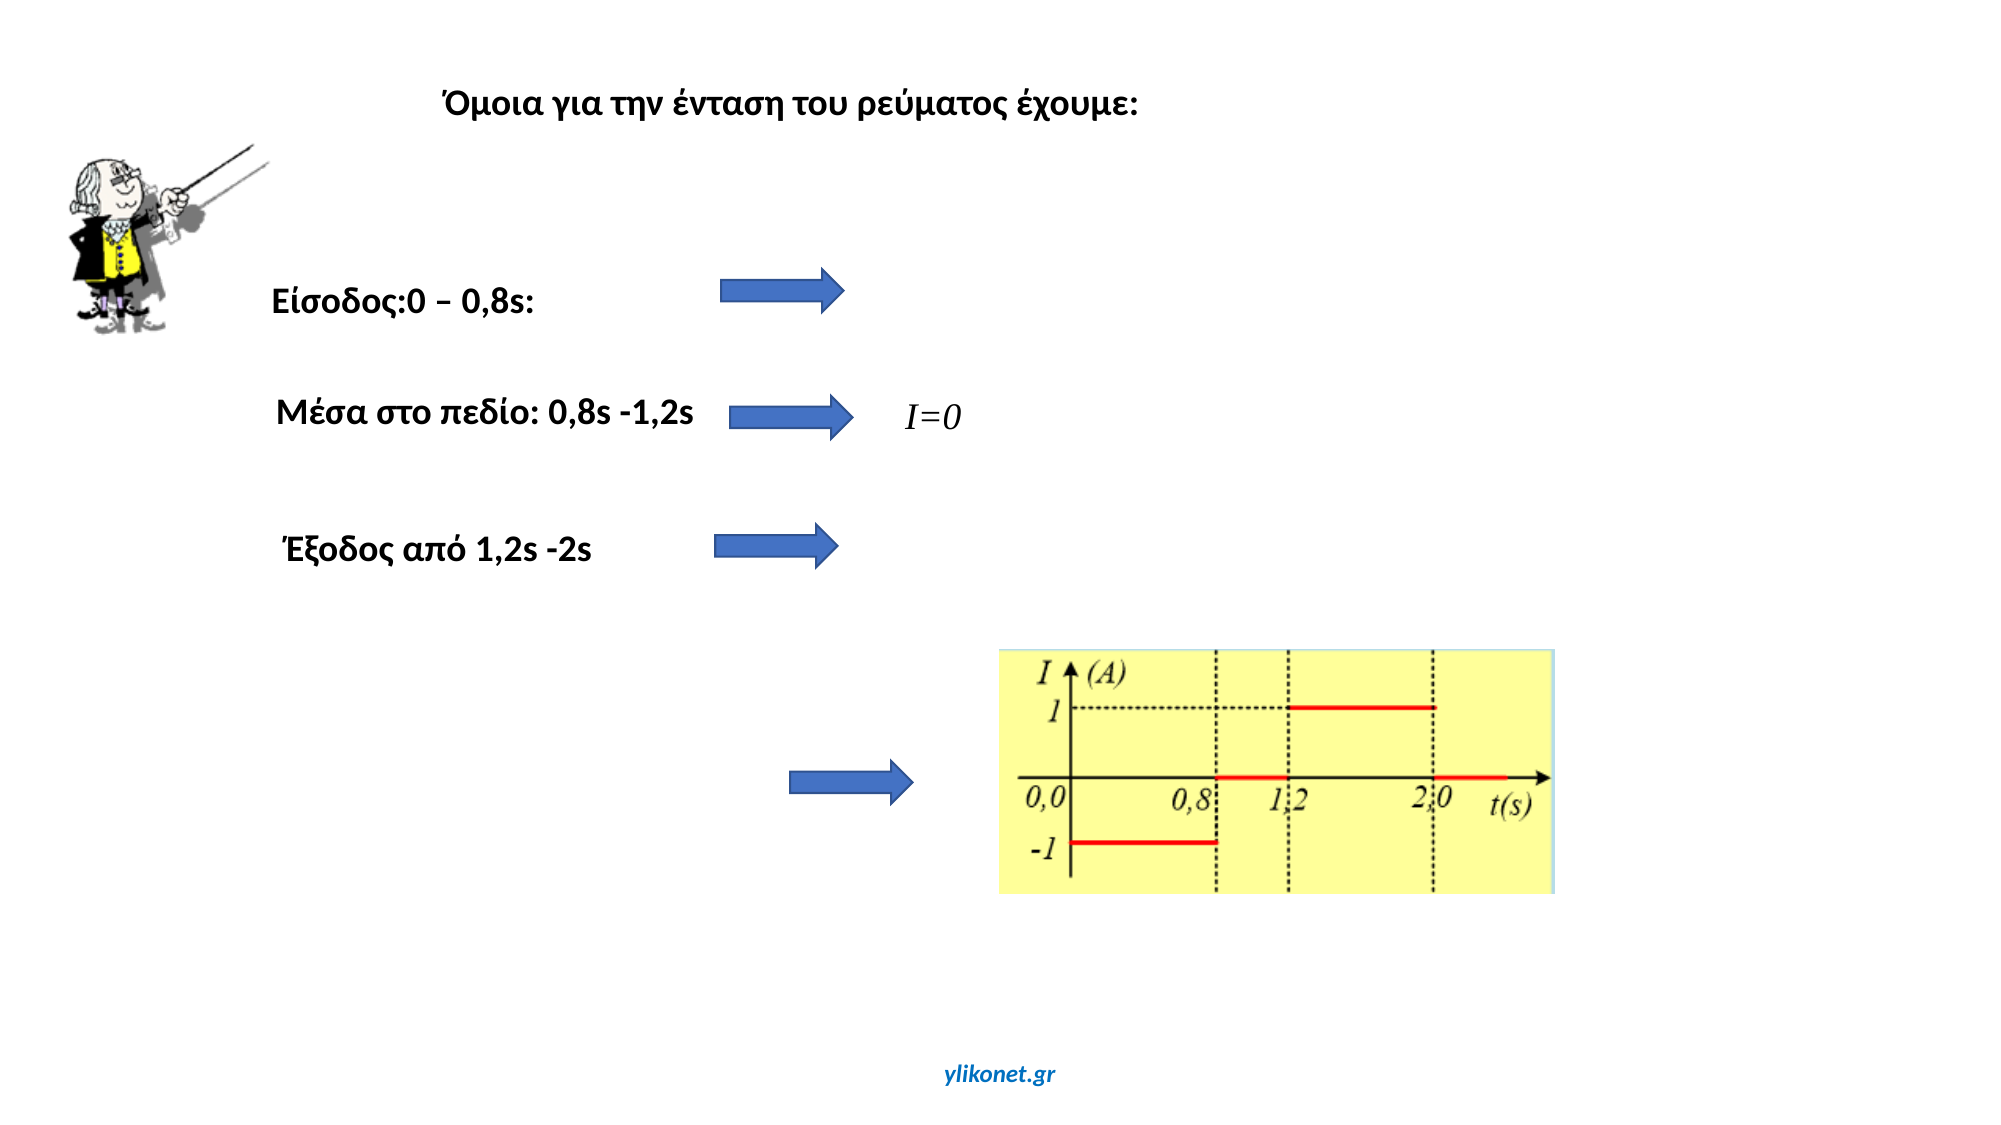

Όμοια για την ένταση του ρεύματος έχουμε:
Είσοδος:0 – 0,8s:
Μέσα στο πεδίο: 0,8s -1,2s
 Ι=0
Έξοδος από 1,2s -2s
ylikonet.gr